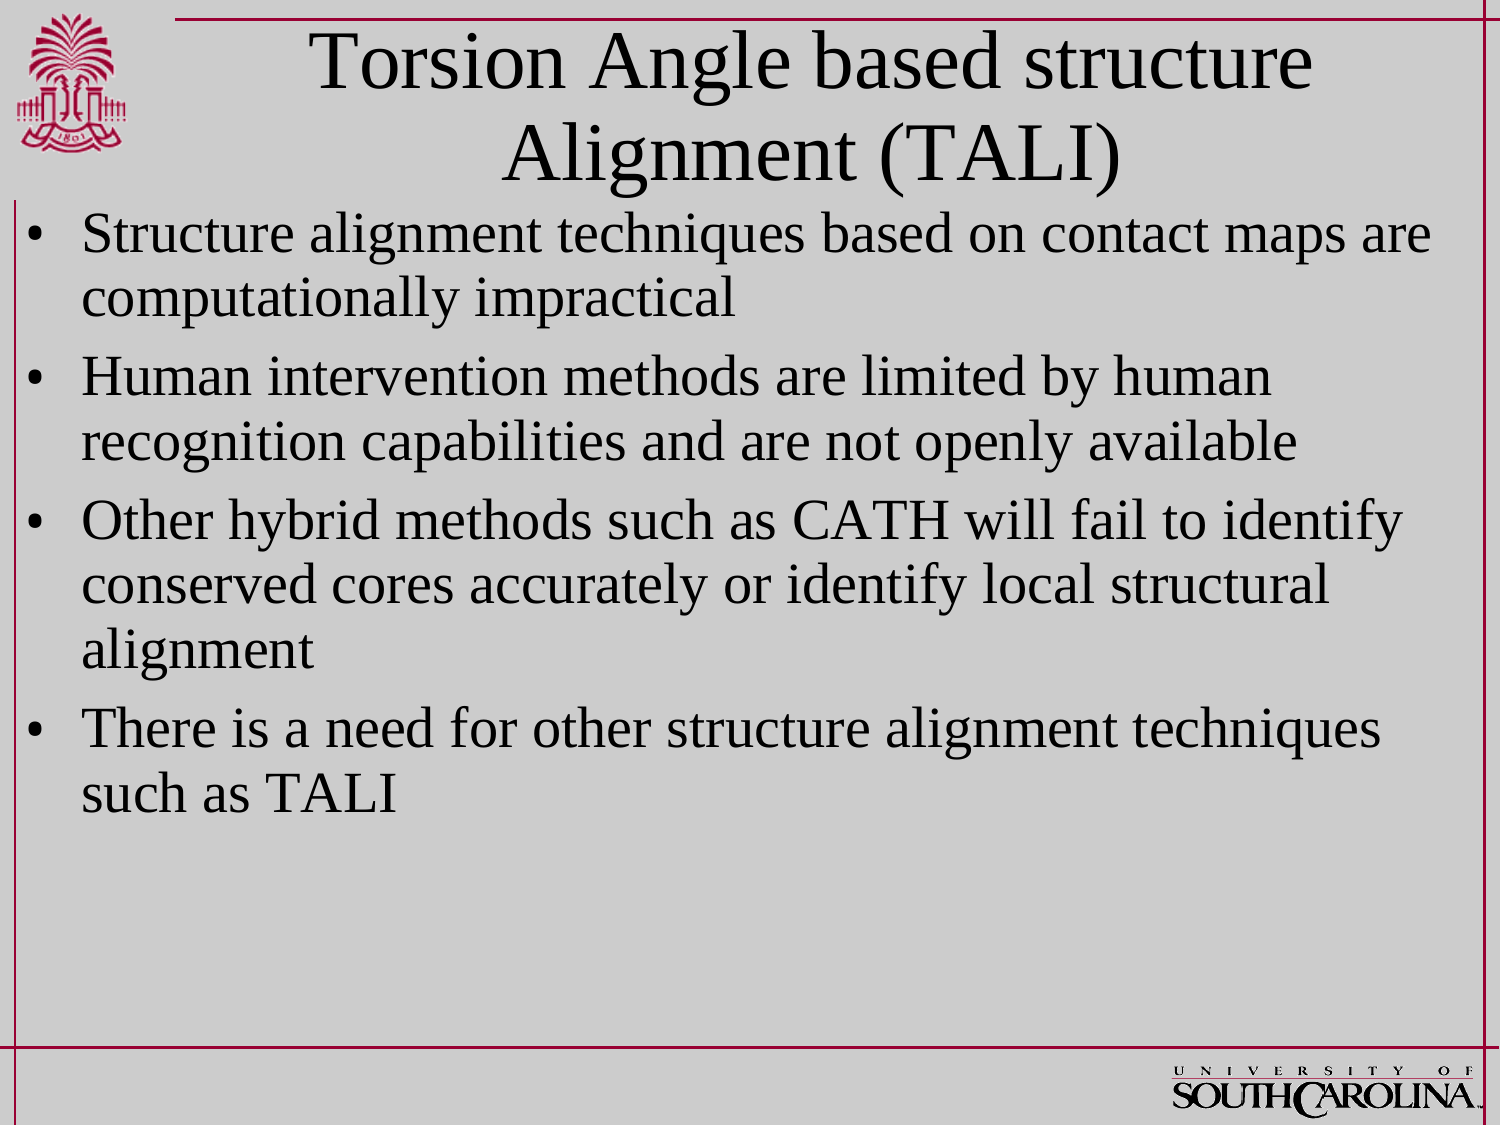

# Torsion Angle based structure Alignment (TALI)
Structure alignment techniques based on contact maps are computationally impractical
Human intervention methods are limited by human recognition capabilities and are not openly available
Other hybrid methods such as CATH will fail to identify conserved cores accurately or identify local structural alignment
There is a need for other structure alignment techniques such as TALI